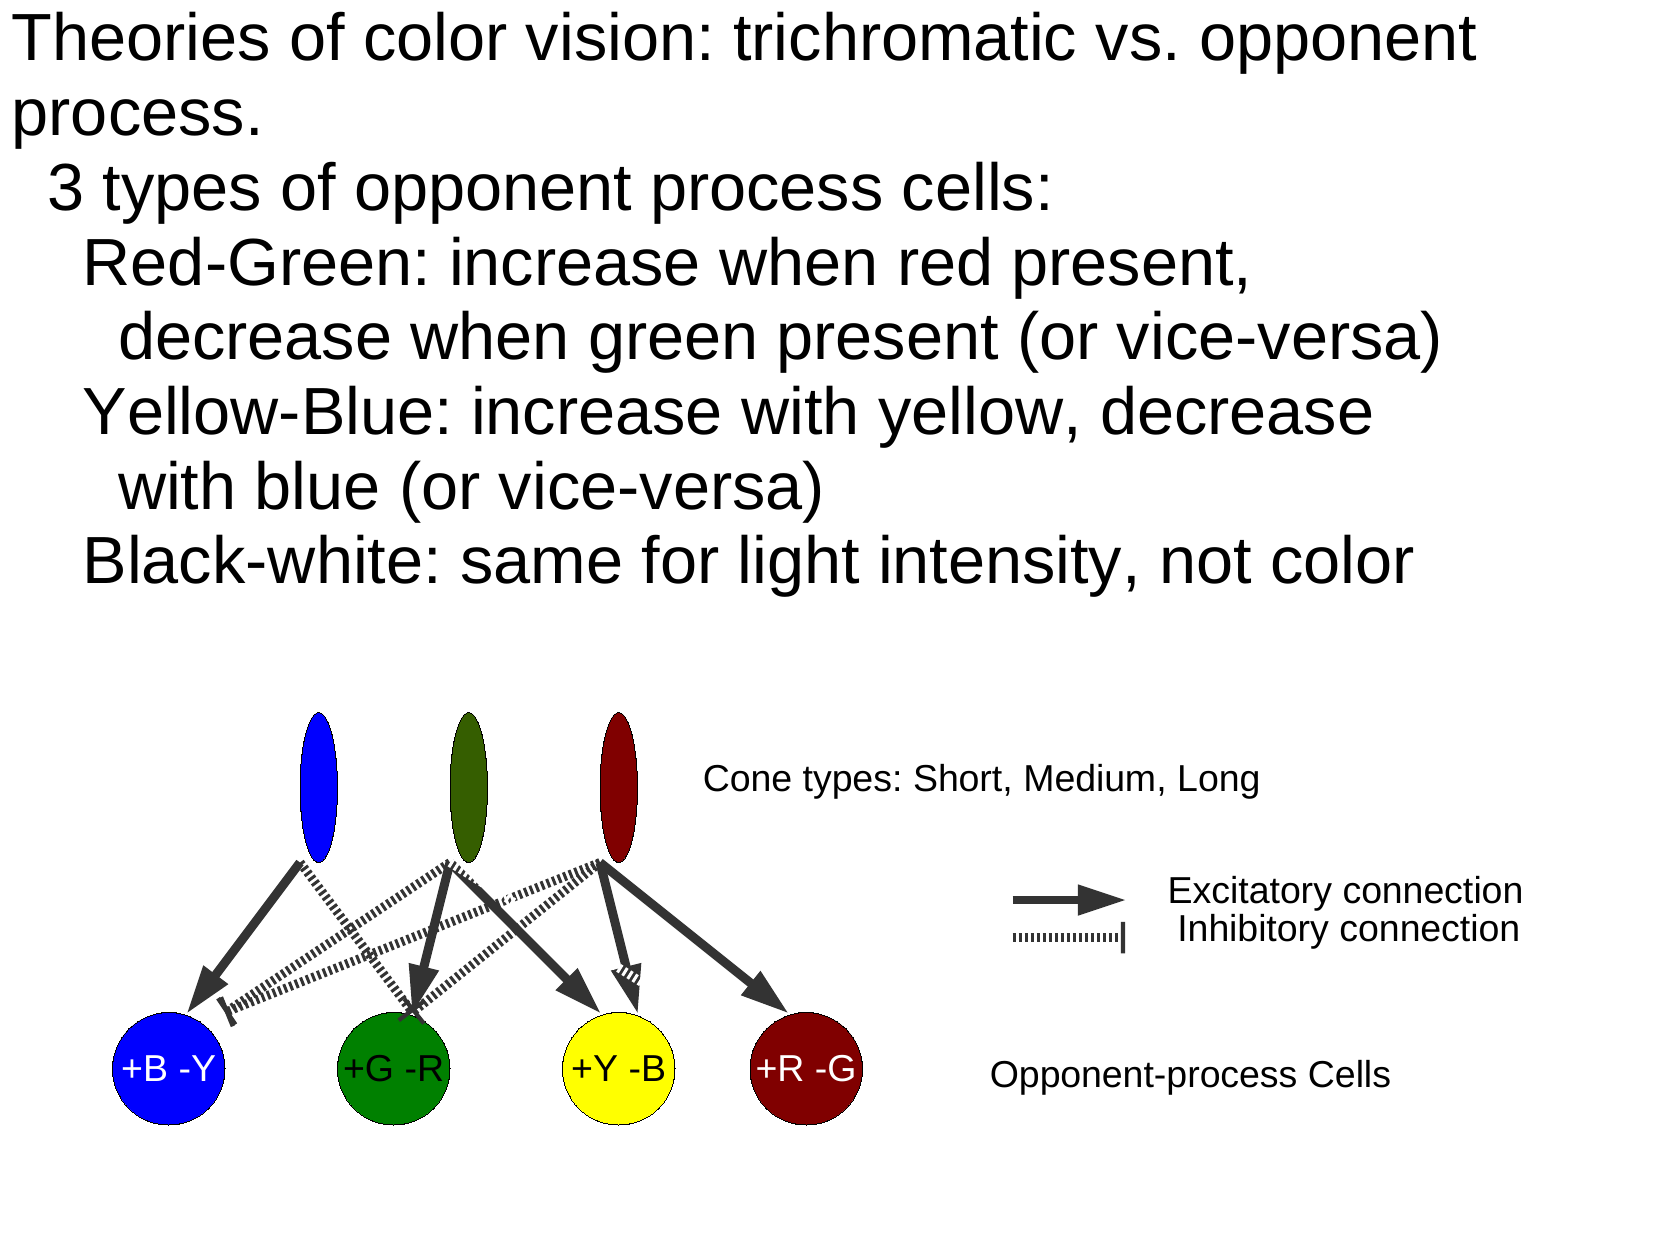

# Theories of color vision: trichromatic vs. opponent process.
3 types of opponent process cells:
Red-Green: increase when red present, decrease when green present (or vice-versa)
Yellow-Blue: increase with yellow, decrease with blue (or vice-versa)
Black-white: same for light intensity, not color
Cone types: Short, Medium, Long
Excitatory connection
Inhibitory connection
+B -Y
+G -R
+Y -B
+R -G
Opponent-process Cells